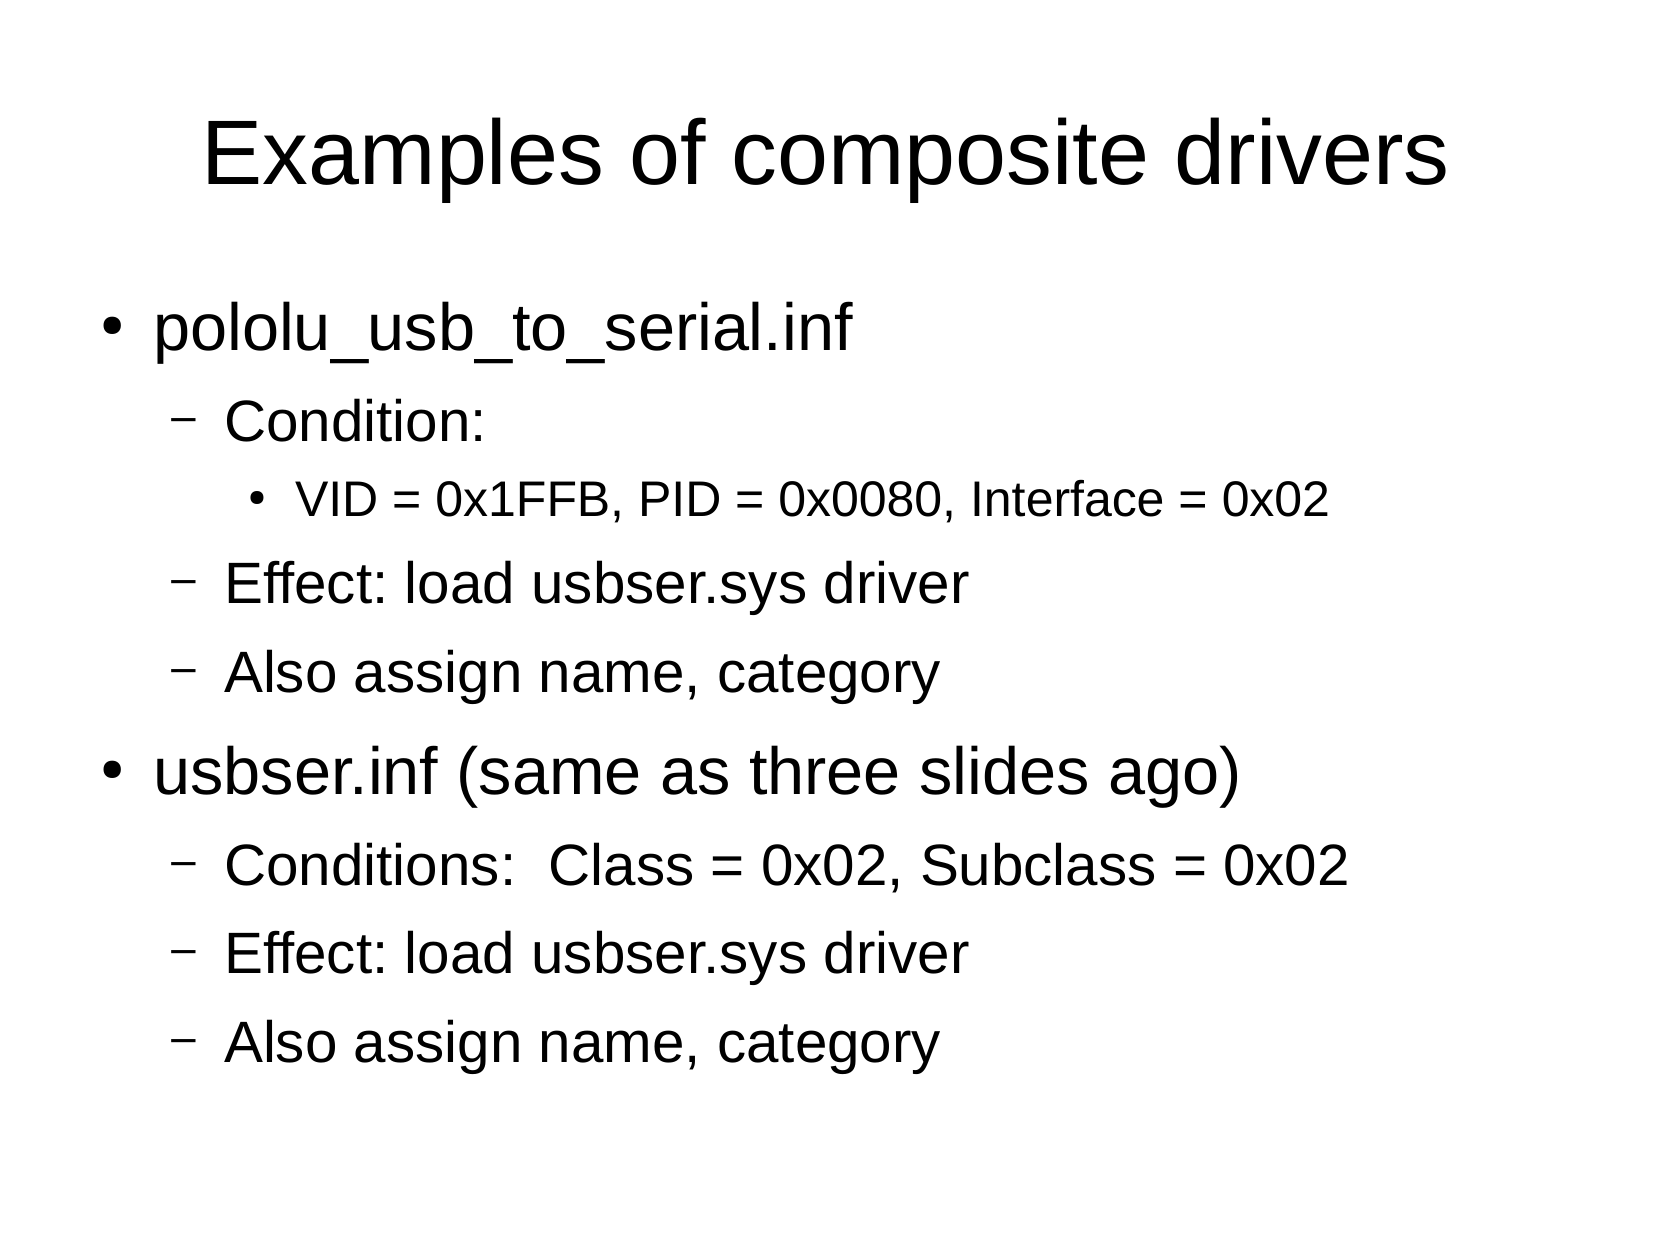

# Examples of composite drivers
pololu_usb_to_serial.inf
Condition:
VID = 0x1FFB, PID = 0x0080, Interface = 0x02
Effect: load usbser.sys driver
Also assign name, category
usbser.inf (same as three slides ago)
Conditions: Class = 0x02, Subclass = 0x02
Effect: load usbser.sys driver
Also assign name, category